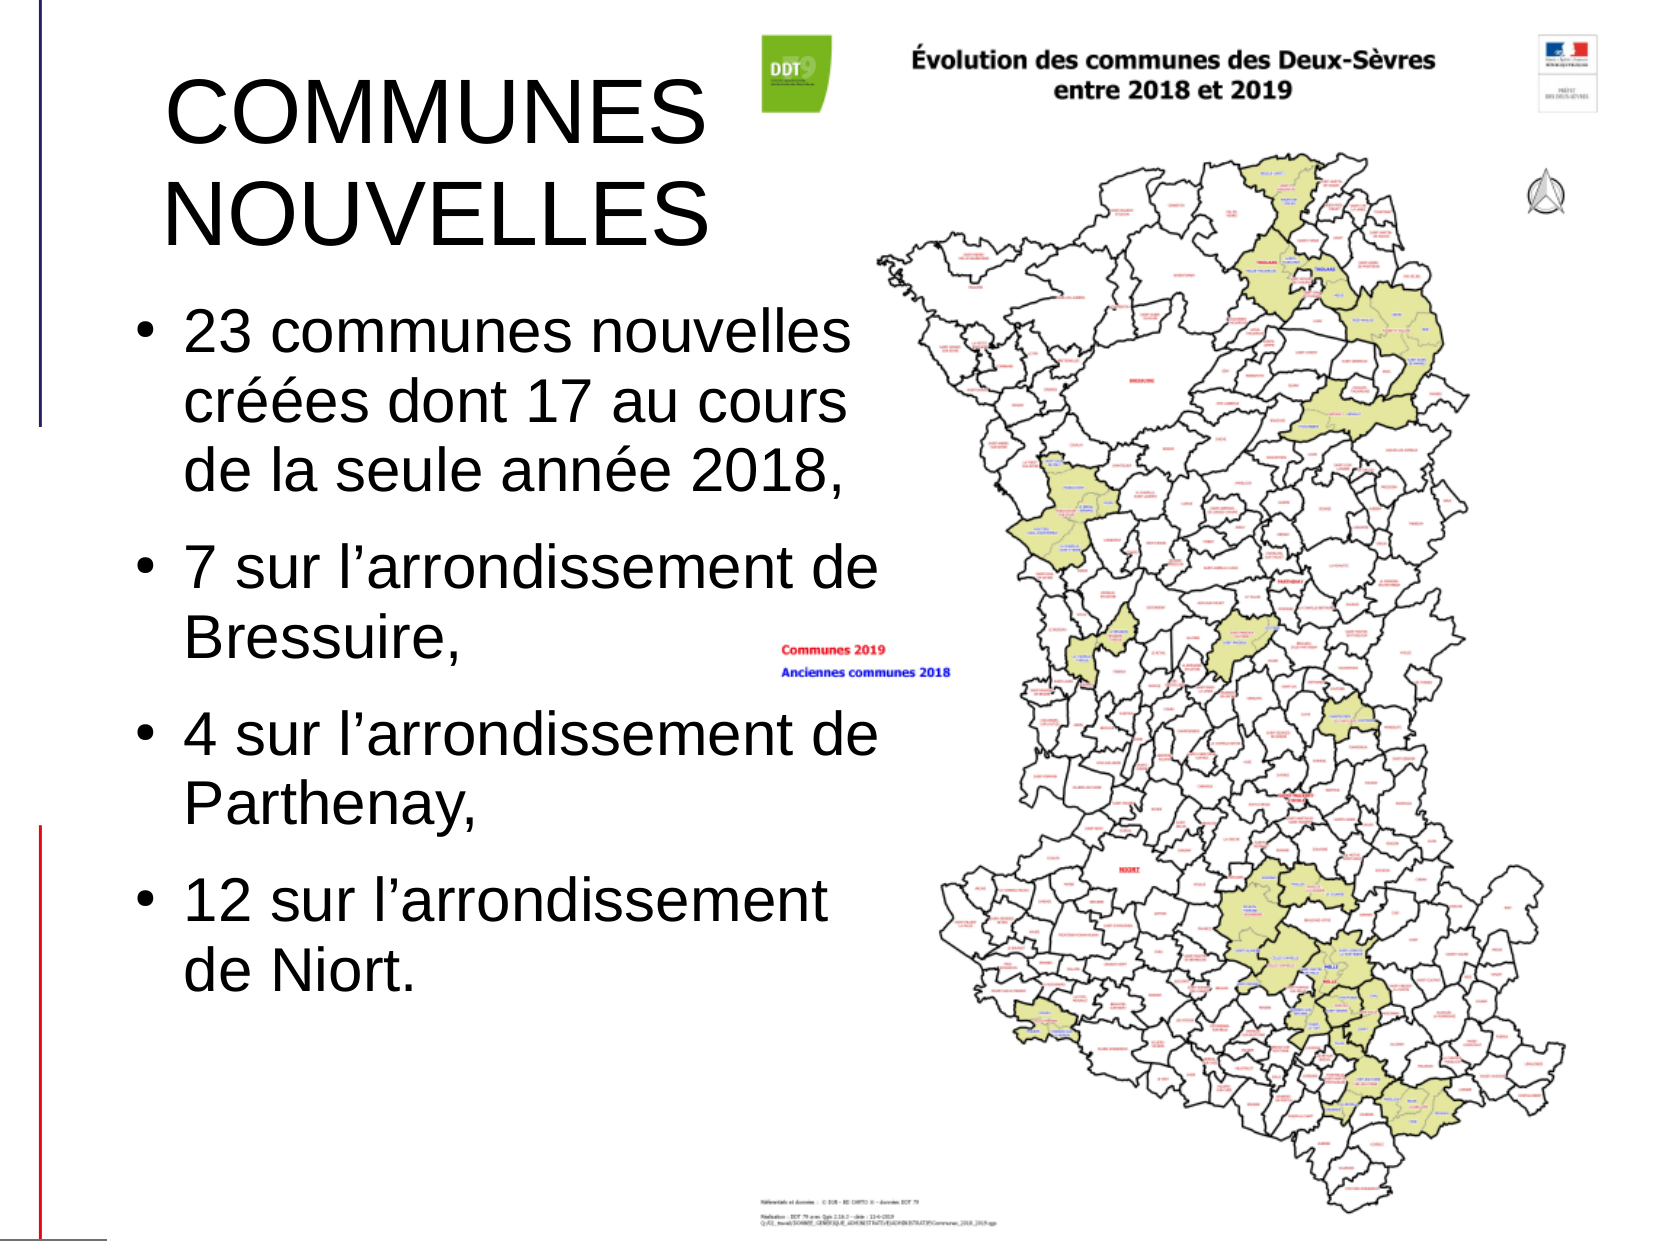

# COMMUNES NOUVELLES
23 communes nouvelles créées dont 17 au cours de la seule année 2018,
7 sur l’arrondissement de Bressuire,
4 sur l’arrondissement de Parthenay,
12 sur l’arrondissement de Niort.